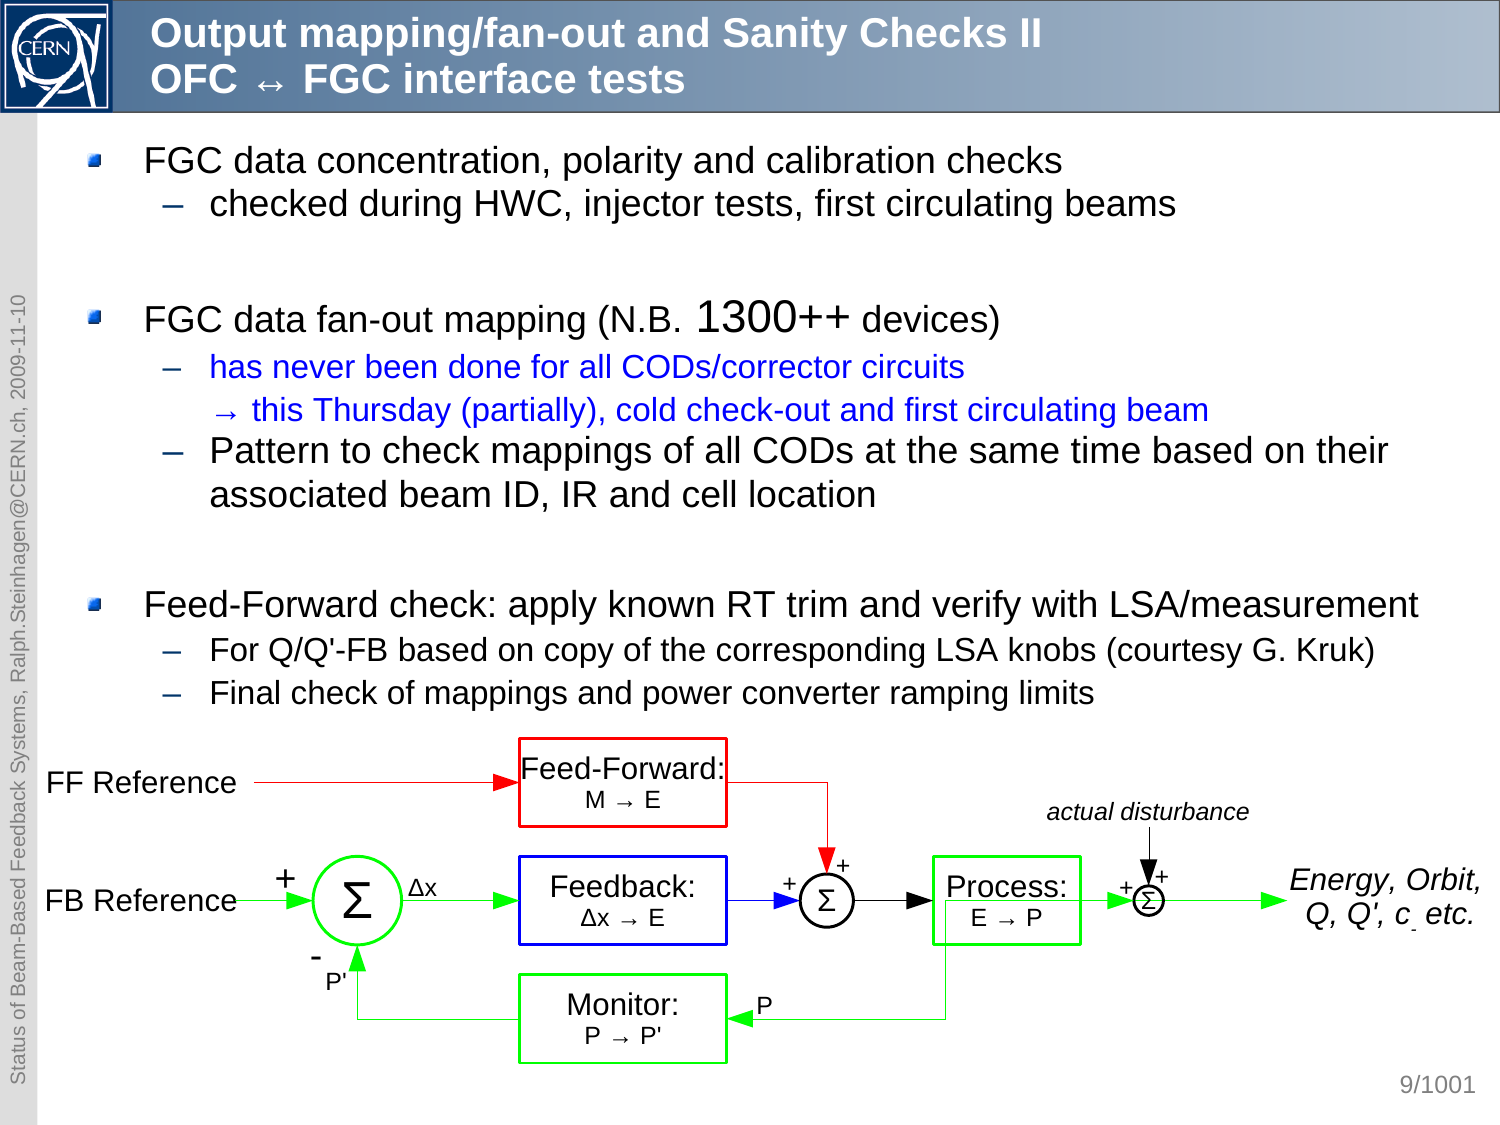

# Output mapping/fan-out and Sanity Checks II OFC ↔ FGC interface tests
FGC data concentration, polarity and calibration checks
checked during HWC, injector tests, first circulating beams
FGC data fan-out mapping (N.B. 1300++ devices)
has never been done for all CODs/corrector circuits				→ this Thursday (partially), cold check-out and first circulating beam
Pattern to check mappings of all CODs at the same time based on their associated beam ID, IR and cell location
Feed-Forward check: apply known RT trim and verify with LSA/measurement
For Q/Q'-FB based on copy of the corresponding LSA knobs (courtesy G. Kruk)
Final check of mappings and power converter ramping limits
FF Reference
Feed-Forward:
M → E
actual disturbance
+
+
+
FB Reference
Σ
Feedback:
Δx → E
Process:
E → P
Energy, Orbit,
Q, Q', c- etc.
+
Δx
+
Σ
Σ
-
P'
Monitor:
P → P'
P